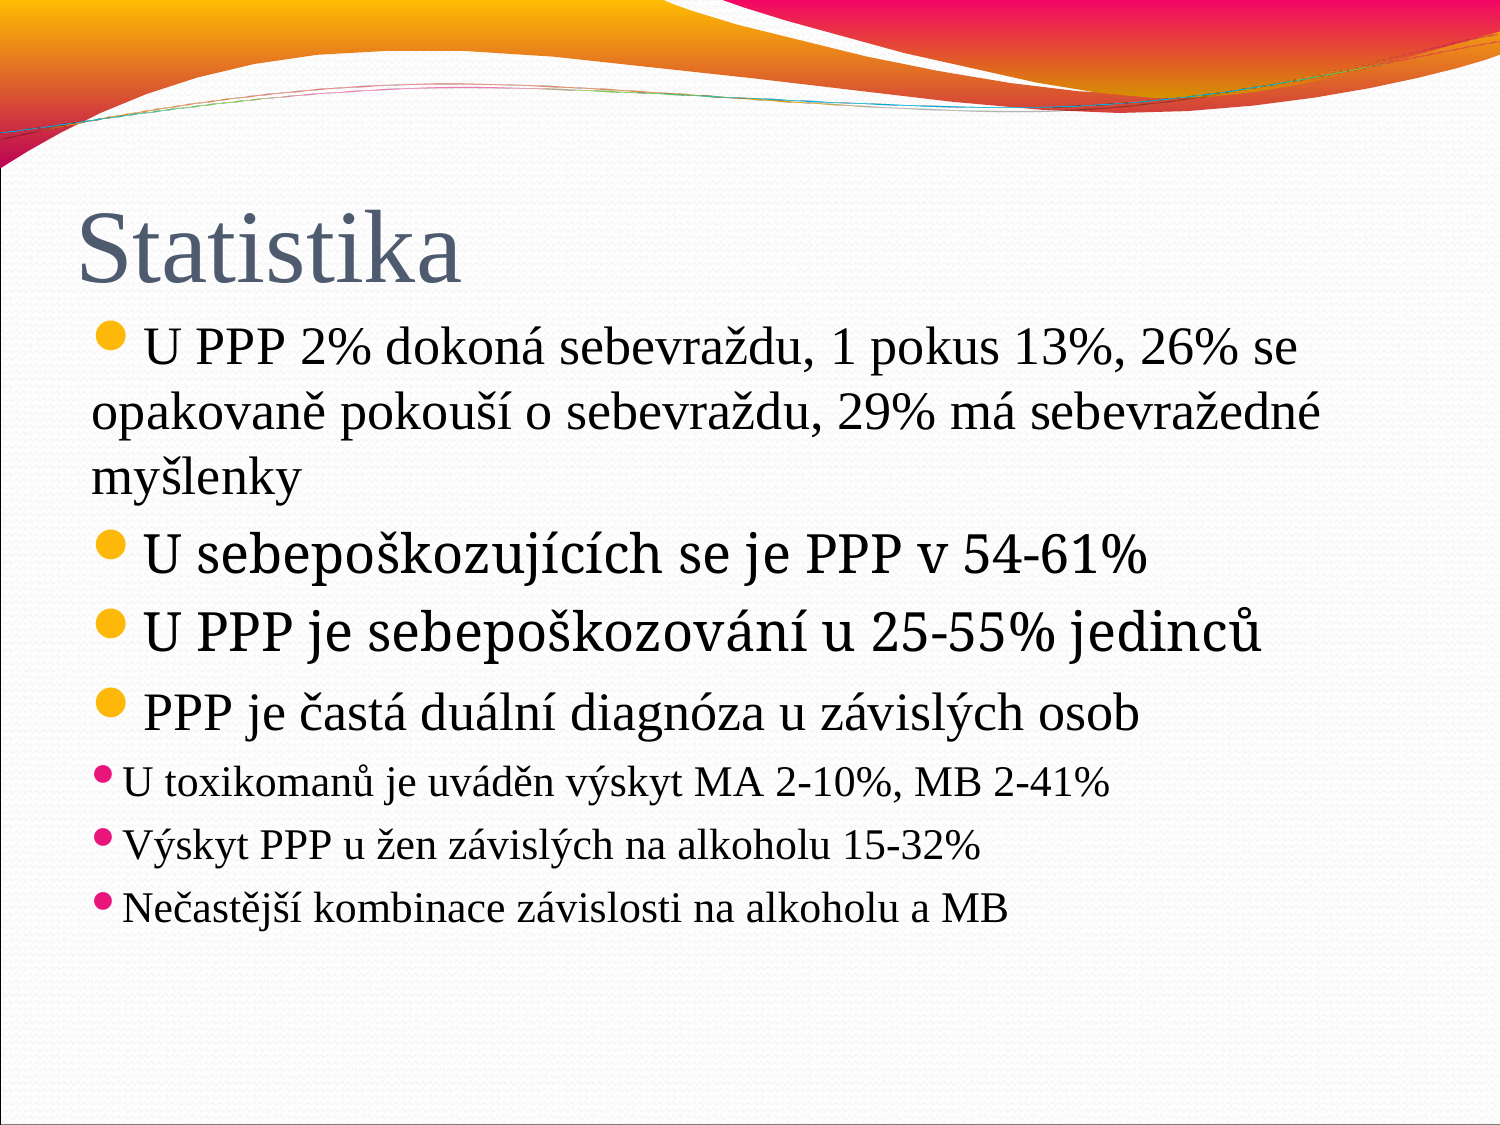

# Statistika
U PPP 2% dokoná sebevraždu, 1 pokus 13%, 26% se opakovaně pokouší o sebevraždu, 29% má sebevražedné myšlenky
U sebepoškozujících se je PPP v 54-61%
U PPP je sebepoškozování u 25-55% jedinců
PPP je častá duální diagnóza u závislých osob
U toxikomanů je uváděn výskyt MA 2-10%, MB 2-41%
Výskyt PPP u žen závislých na alkoholu 15-32%
Nečastější kombinace závislosti na alkoholu a MB